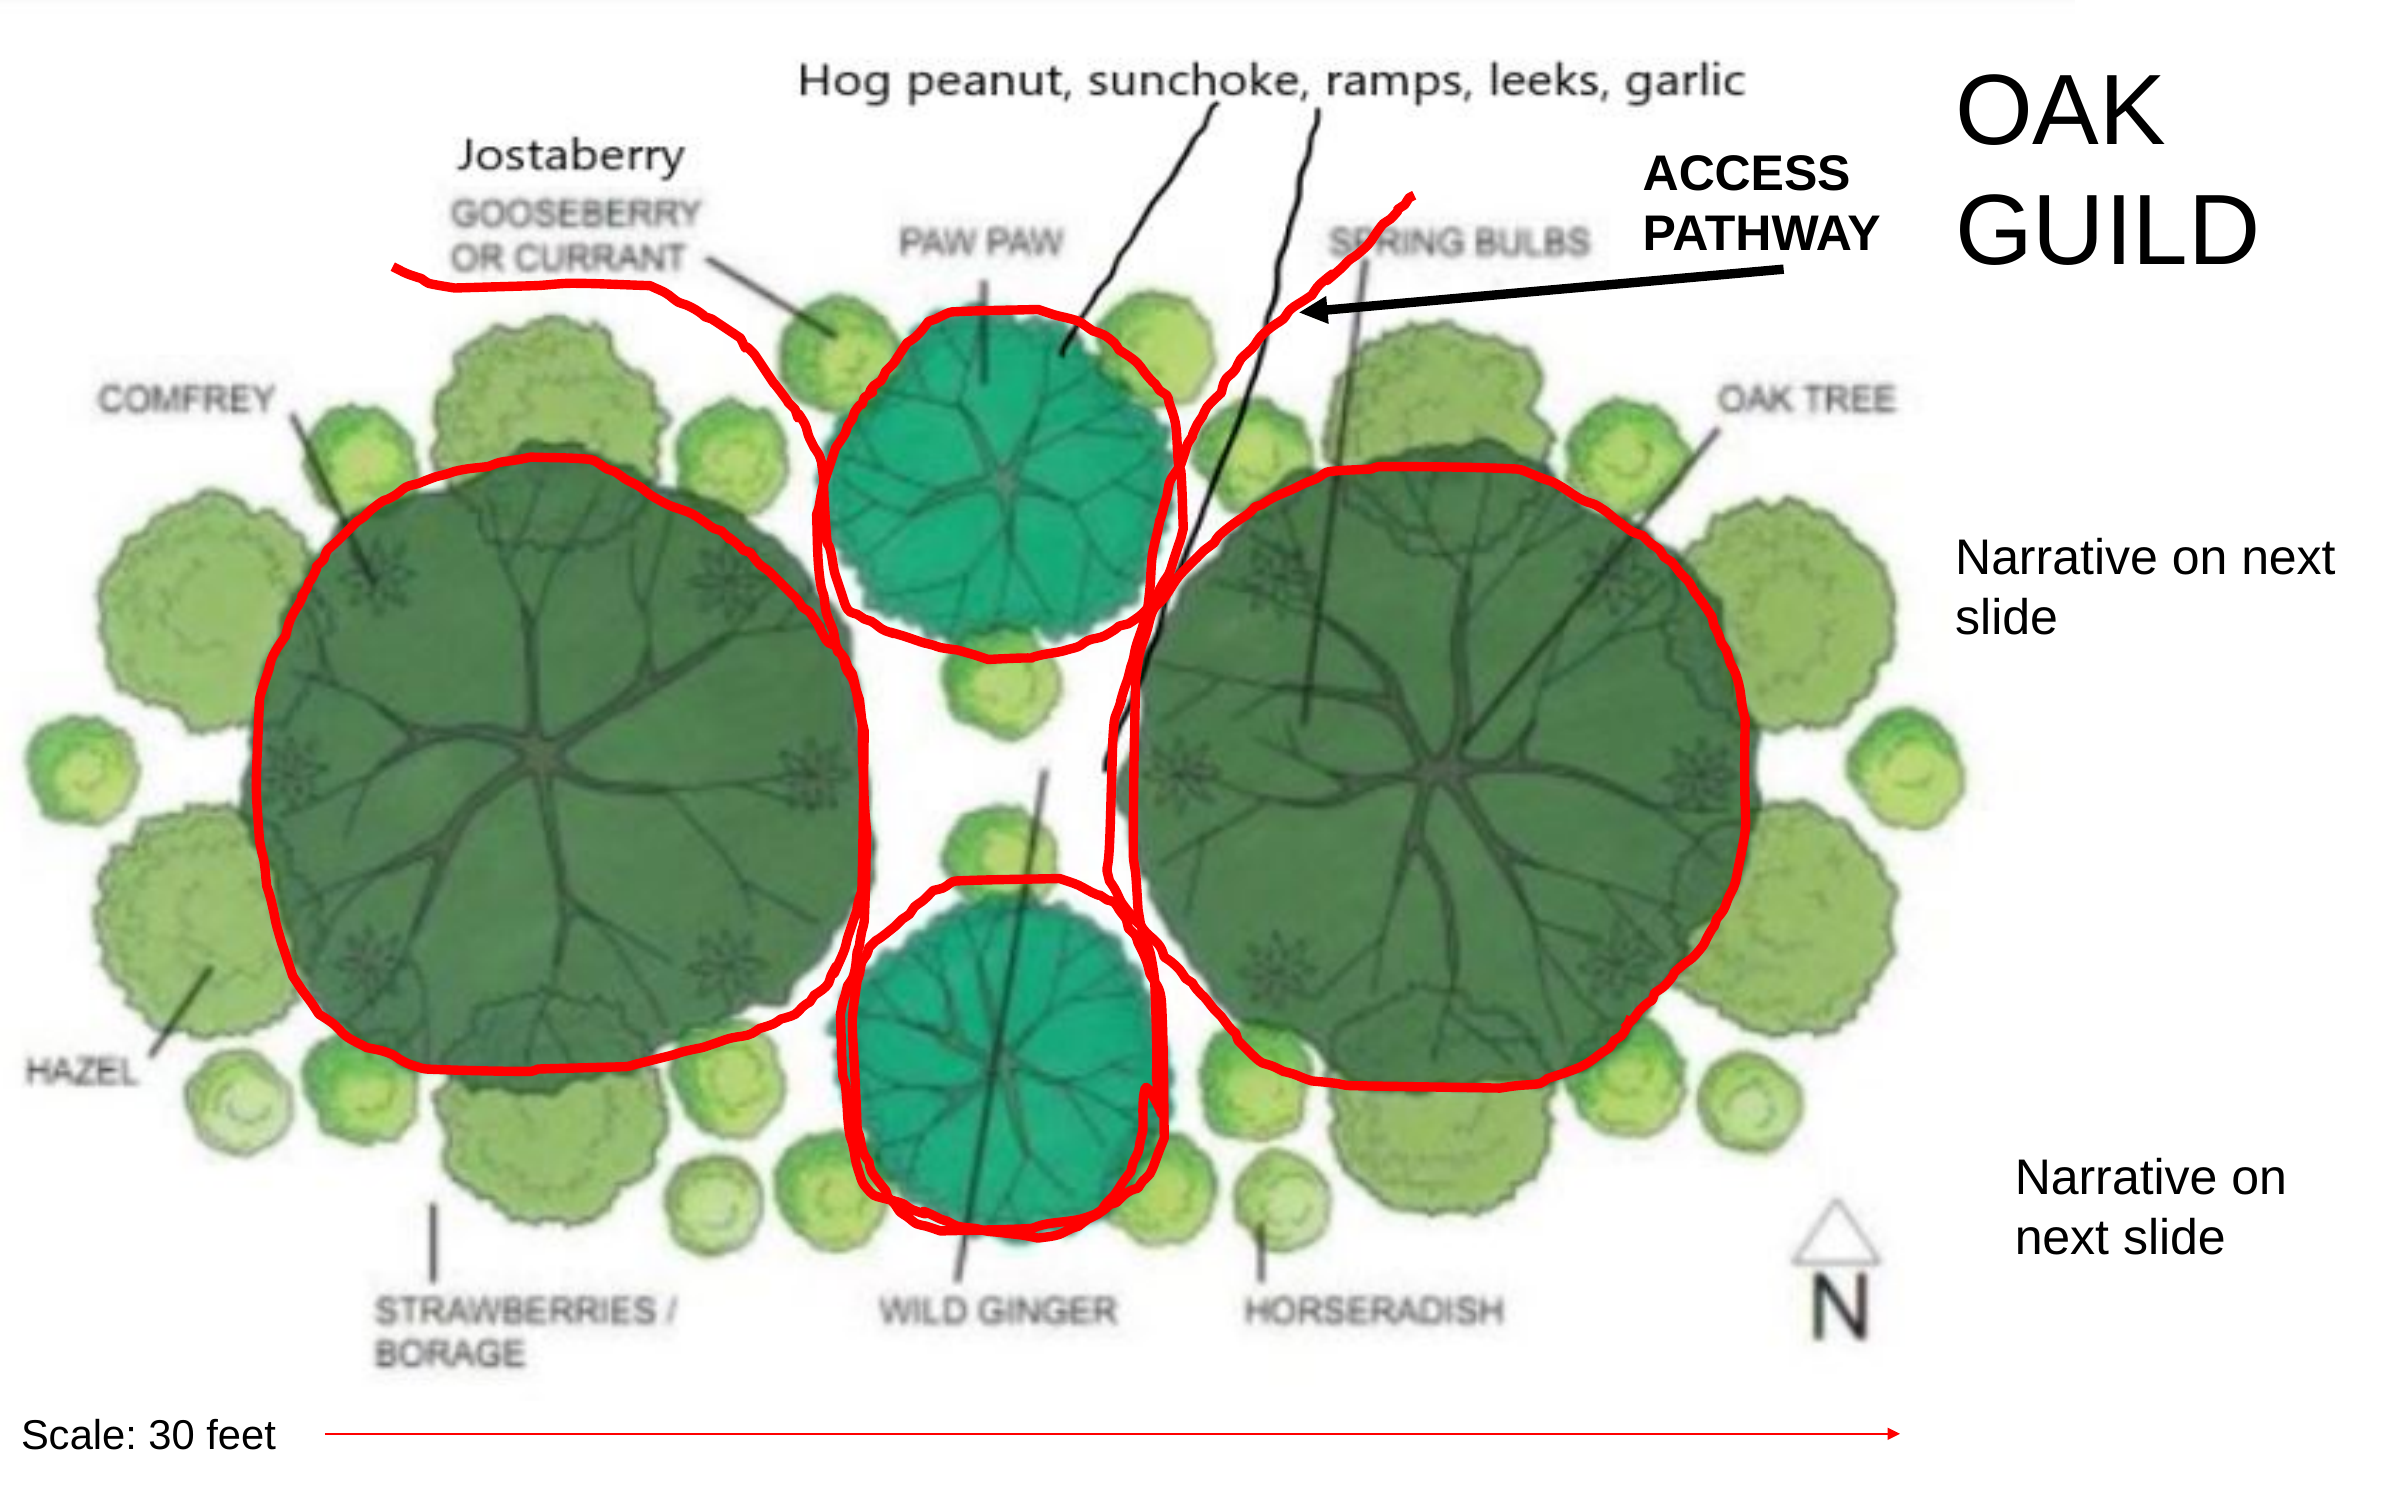

OAK GUILD
Narrative on next slide
ACCESS PATHWAY
Narrative on next slide
Scale: 30 feet